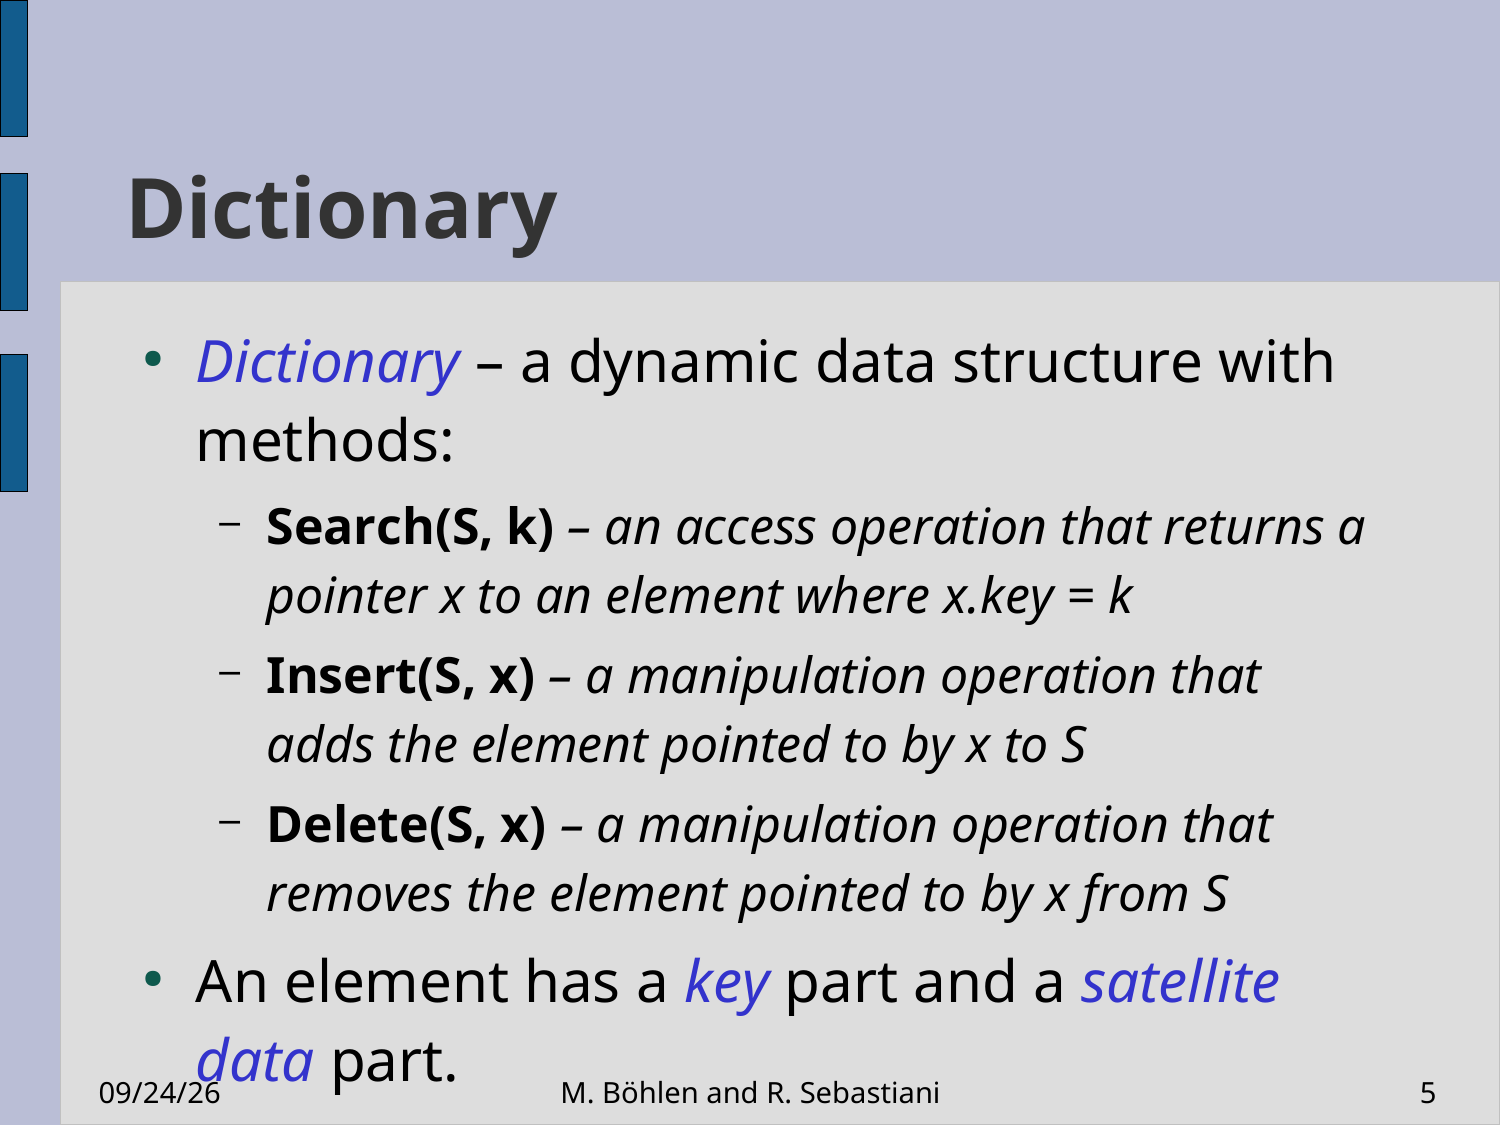

# Dictionary
Dictionary – a dynamic data structure with methods:
Search(S, k) – an access operation that returns a pointer x to an element where x.key = k
Insert(S, x) – a manipulation operation that adds the element pointed to by x to S
Delete(S, x) – a manipulation operation that removes the element pointed to by x from S
An element has a key part and a satellite data part.
M. Böhlen and R. Sebastiani
5